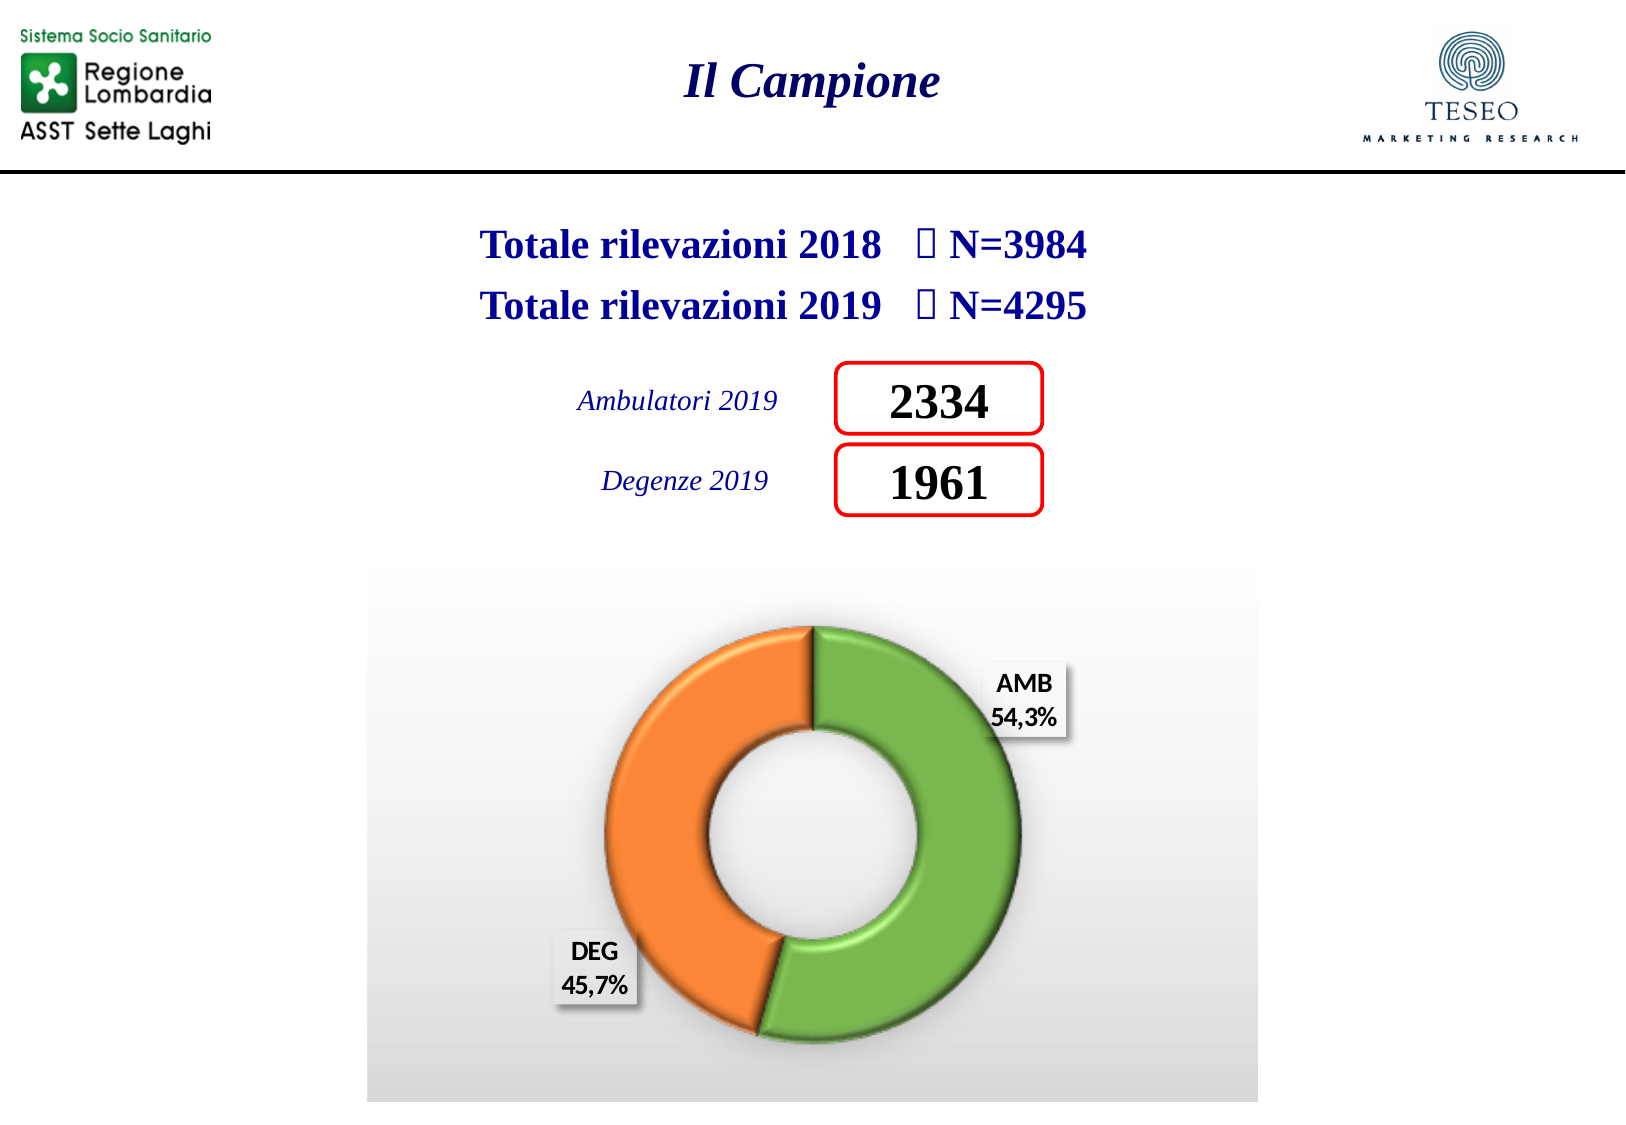

# Il Campione
Totale rilevazioni 2018  N=3984
Totale rilevazioni 2019  N=4295
2334
Ambulatori 2019
Degenze 2019
1961